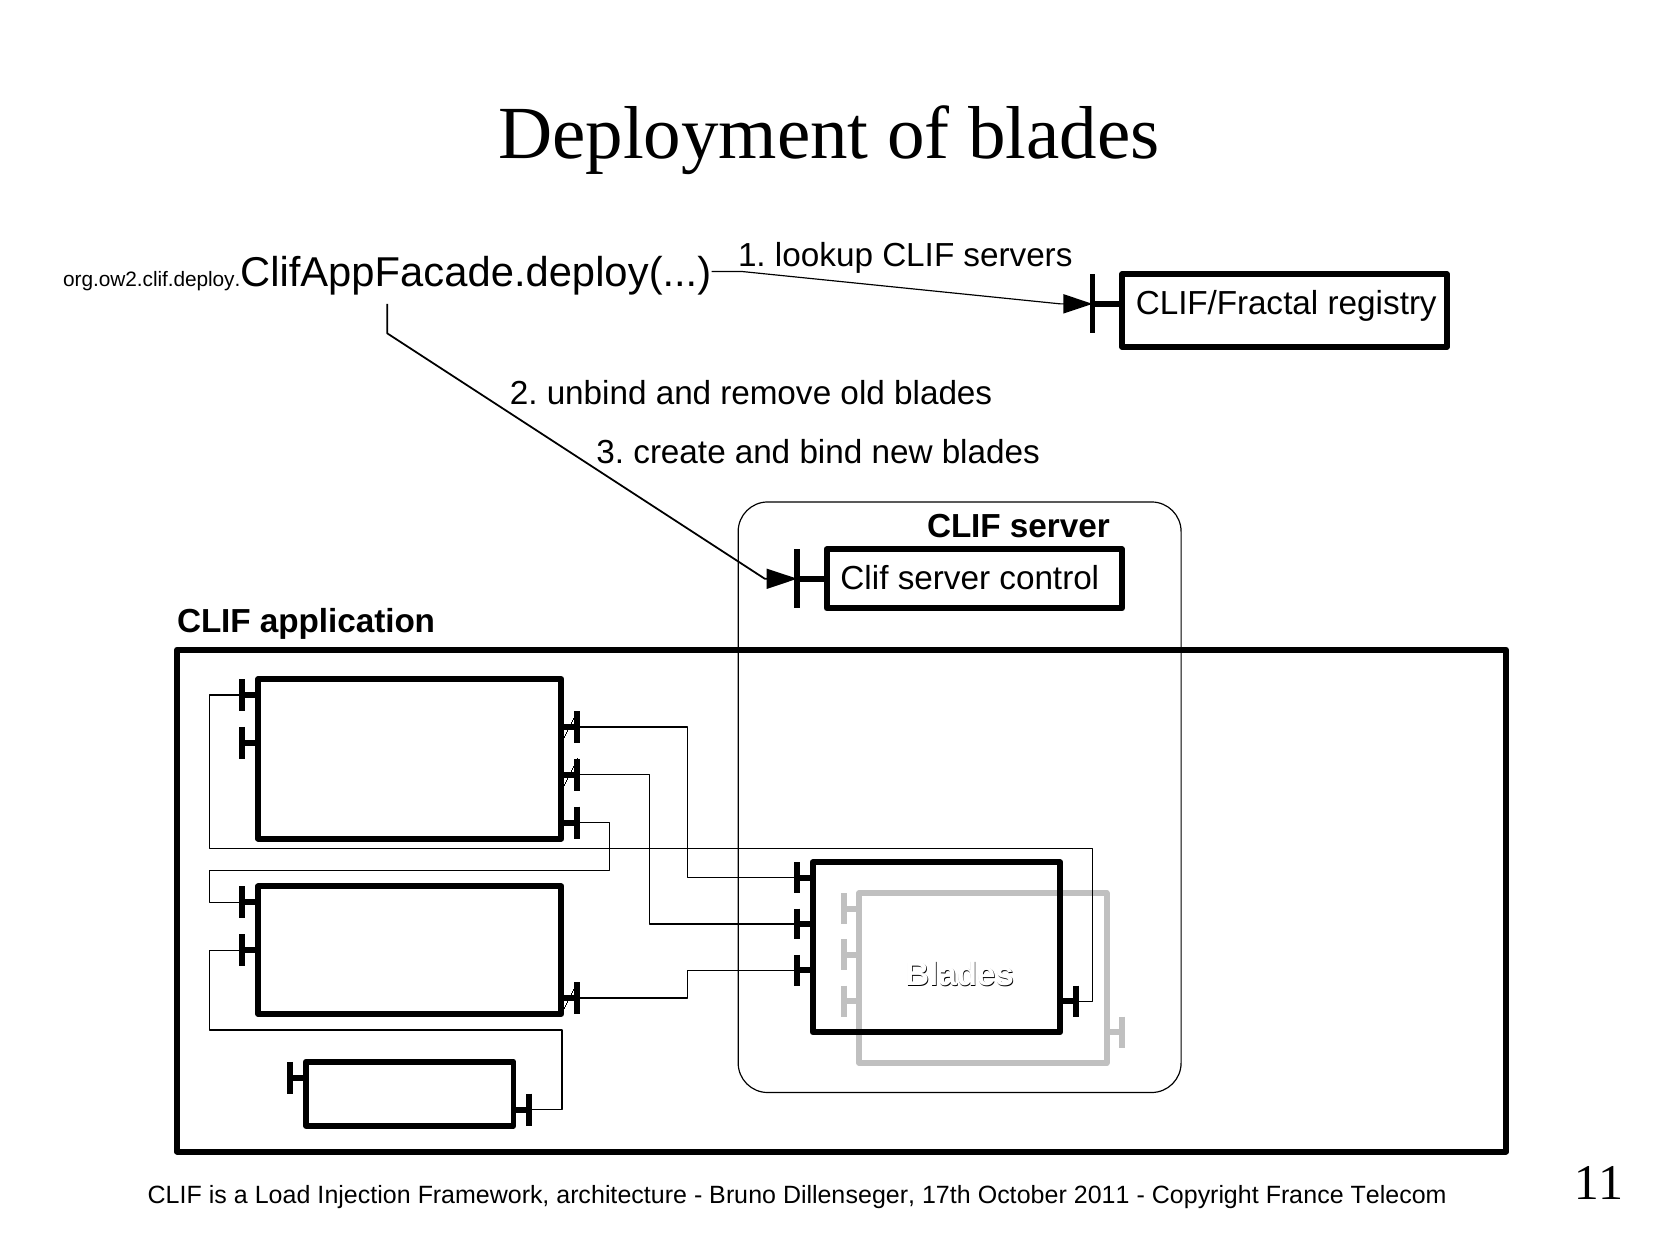

# Deployment of blades
1. lookup CLIF servers
org.ow2.clif.deploy.ClifAppFacade.deploy(...)
CLIF/Fractal registry
2. unbind and remove old blades
3. create and bind new blades
CLIF server
Clif server control
CLIF application
Blades